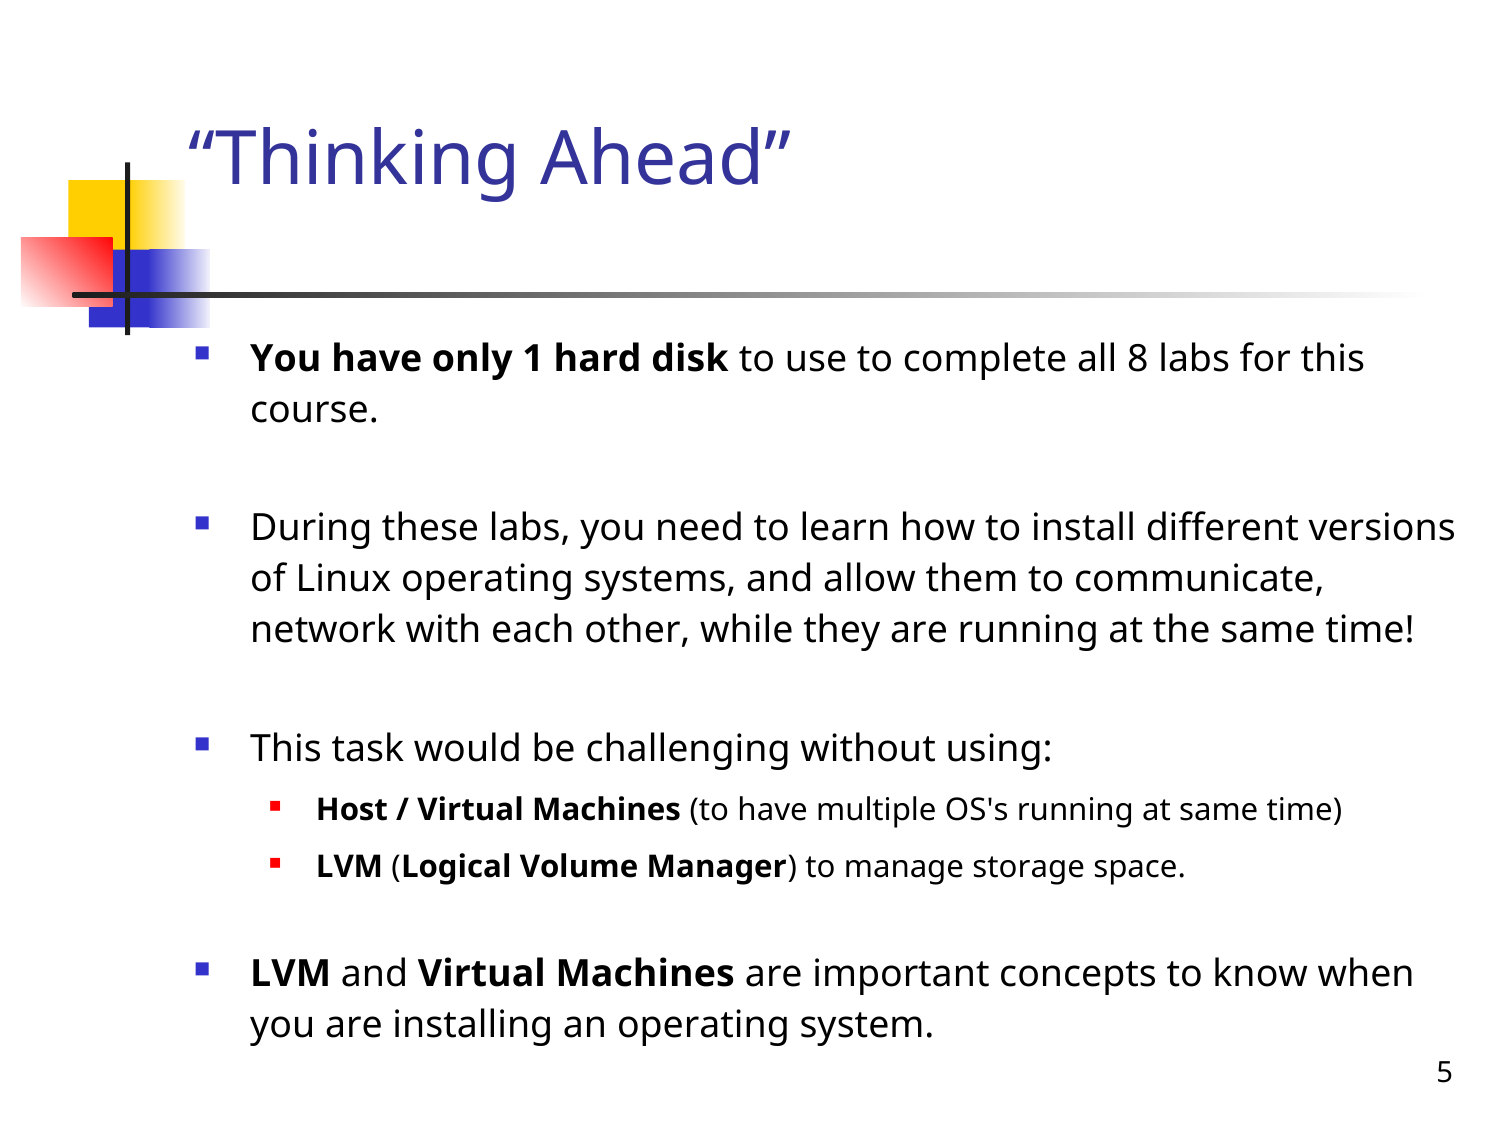

# “Thinking Ahead”
You have only 1 hard disk to use to complete all 8 labs for this course.
During these labs, you need to learn how to install different versions of Linux operating systems, and allow them to communicate, network with each other, while they are running at the same time!
This task would be challenging without using:
Host / Virtual Machines (to have multiple OS's running at same time)
LVM (Logical Volume Manager) to manage storage space.
LVM and Virtual Machines are important concepts to know when you are installing an operating system.
5